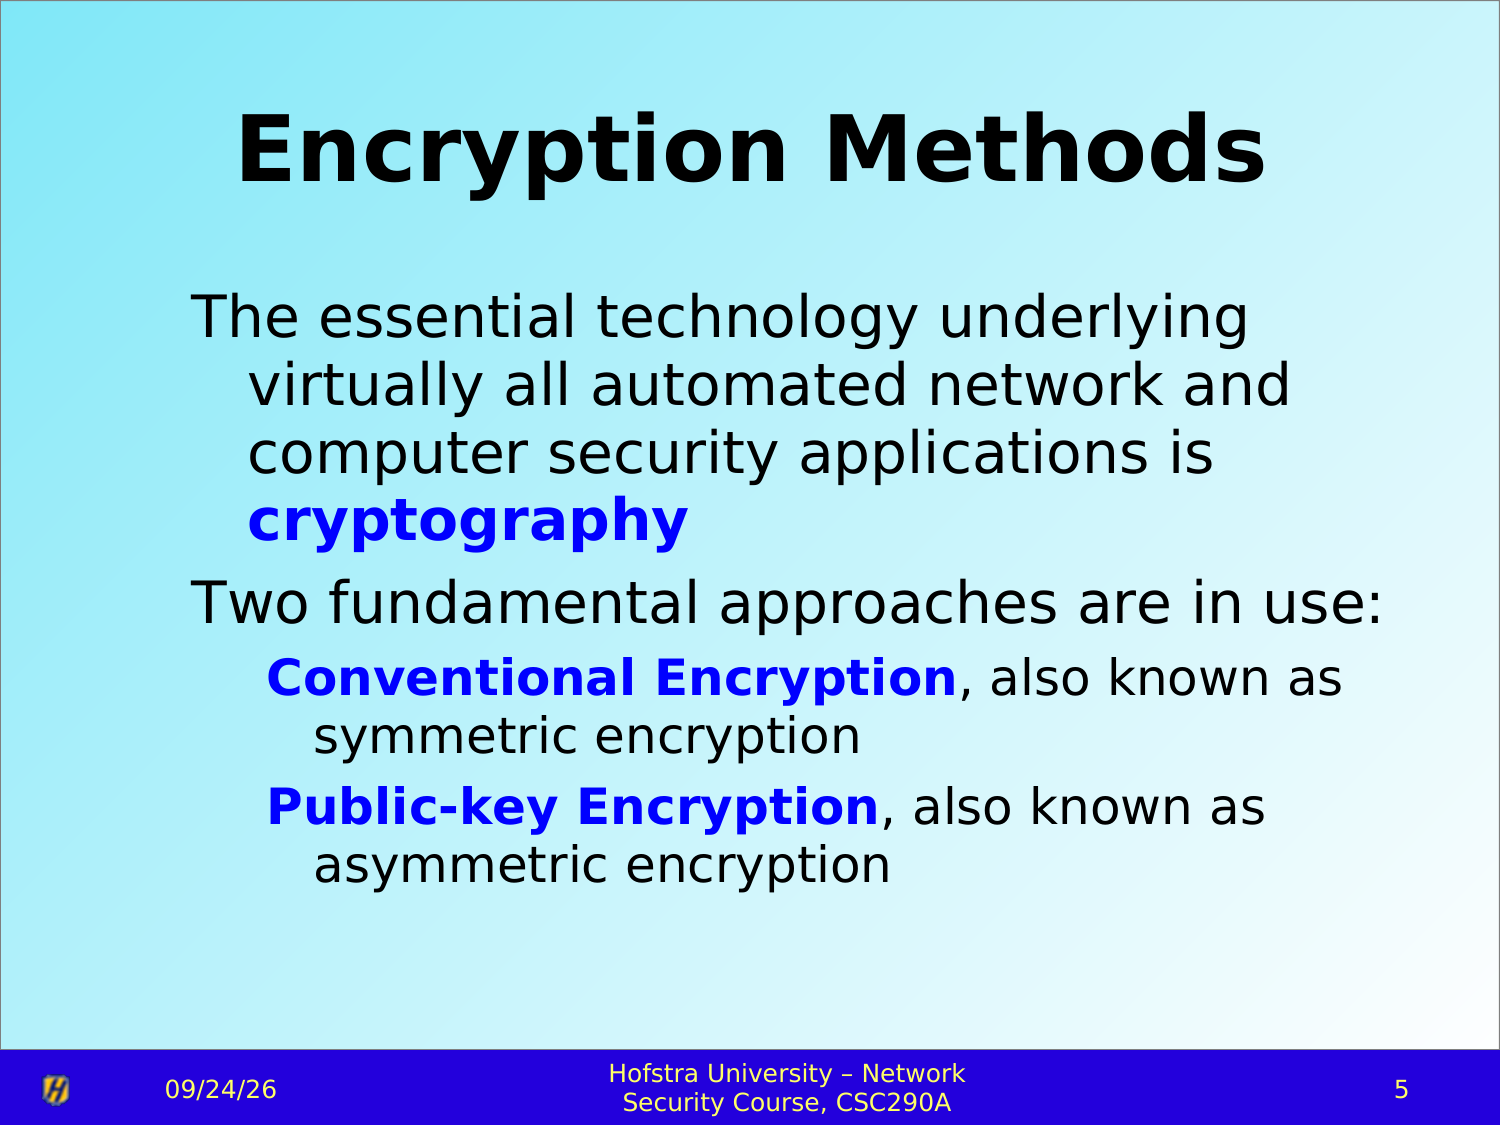

# Encryption Methods
The essential technology underlying virtually all automated network and computer security applications is cryptography
Two fundamental approaches are in use:
Conventional Encryption, also known as symmetric encryption
Public-key Encryption, also known as asymmetric encryption
5